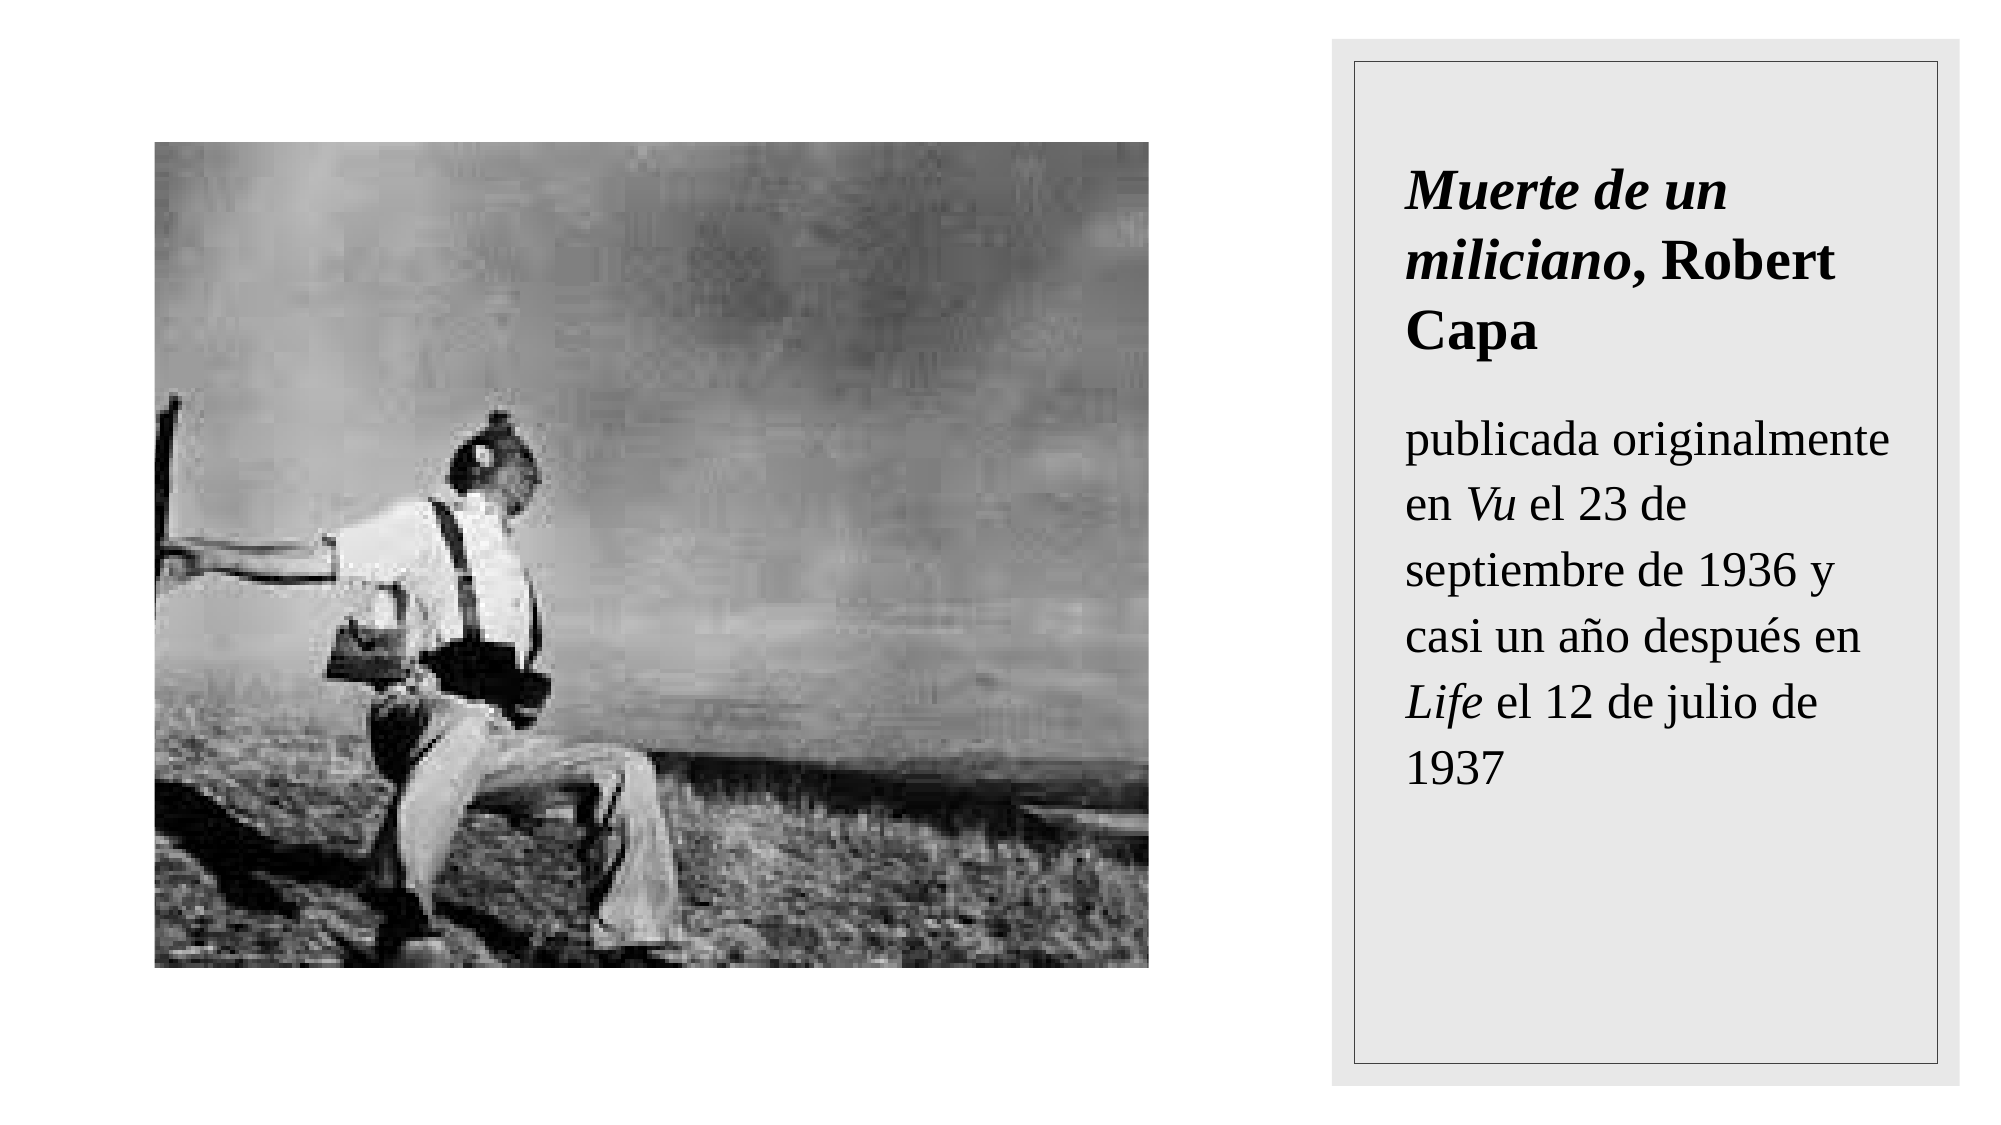

# Muerte de un miliciano, Robert Capa
publicada originalmente en Vu el 23 de septiembre de 1936 y casi un año después en Life el 12 de julio de 1937